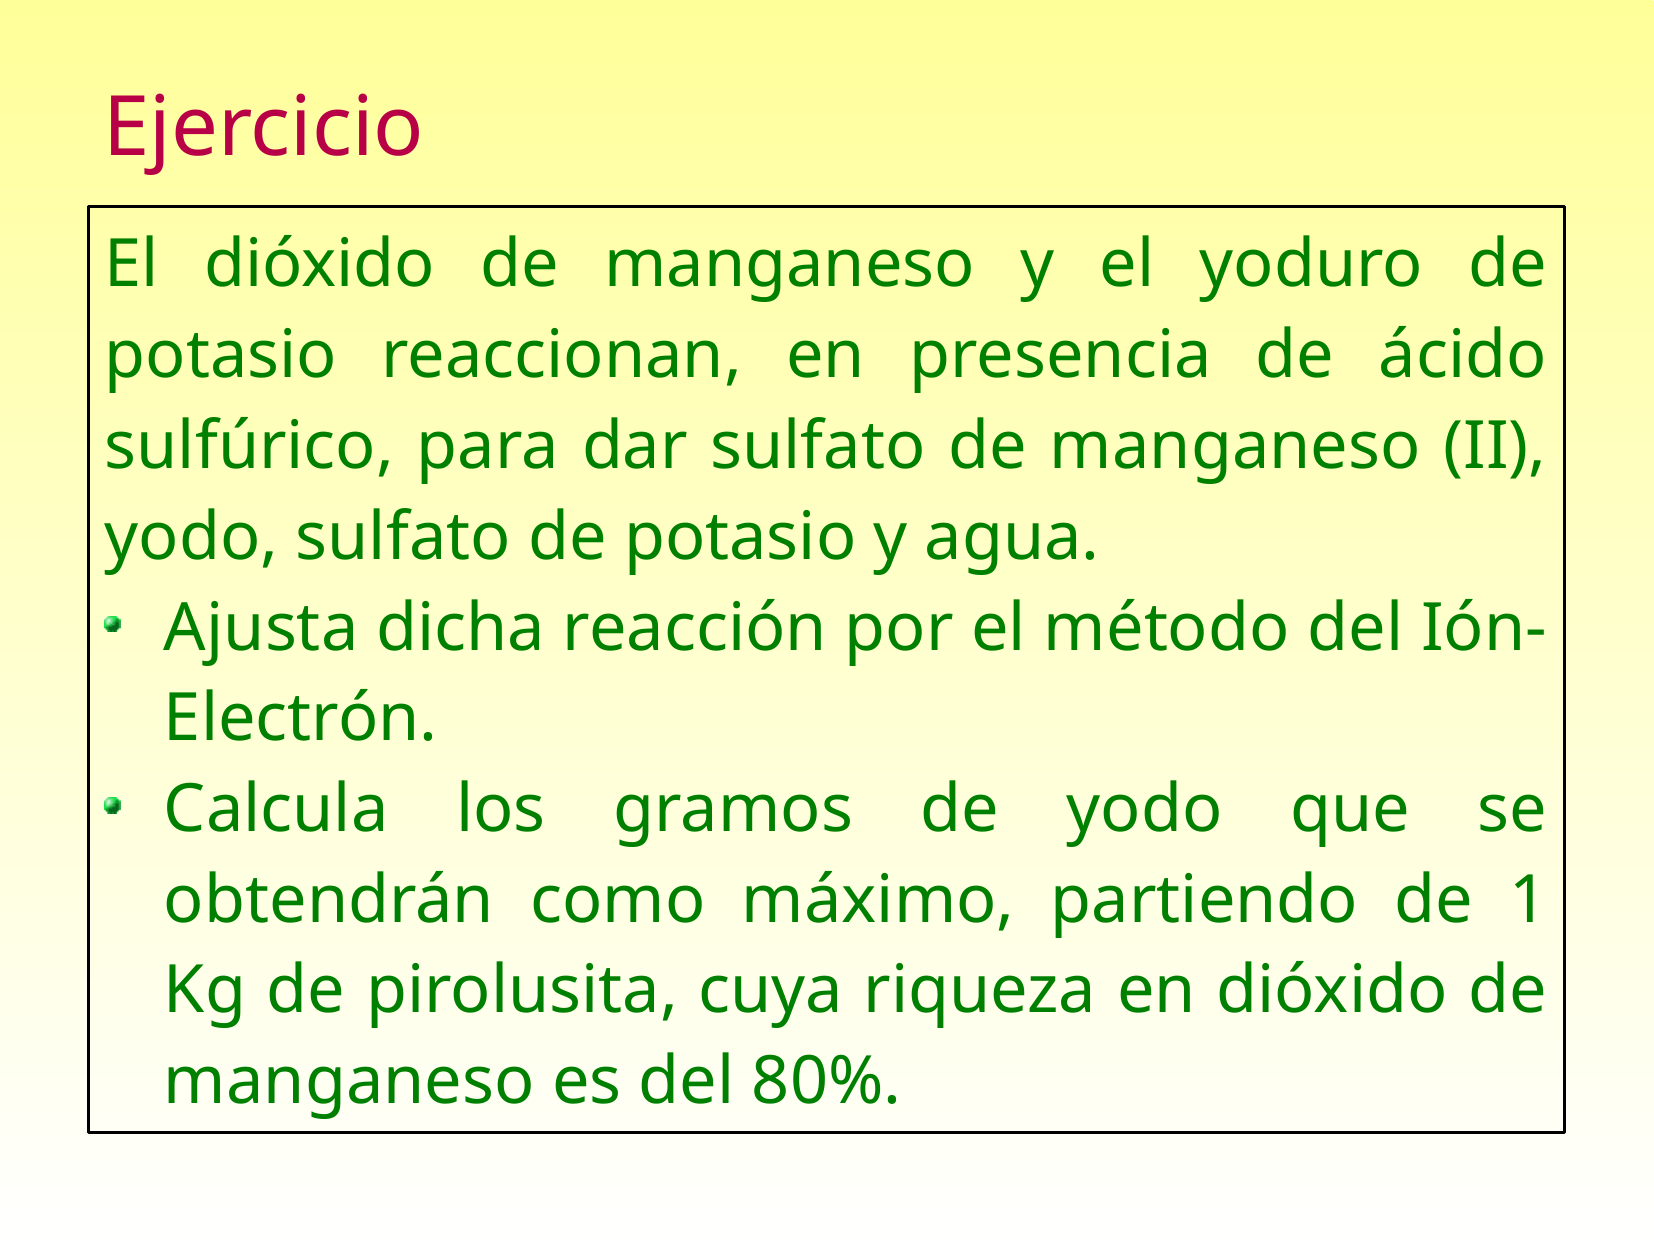

Ejercicio
El dióxido de manganeso y el yoduro de potasio reaccionan, en presencia de ácido sulfúrico, para dar sulfato de manganeso (II), yodo, sulfato de potasio y agua.
Ajusta dicha reacción por el método del Ión-Electrón.
Calcula los gramos de yodo que se obtendrán como máximo, partiendo de 1 Kg de pirolusita, cuya riqueza en dióxido de manganeso es del 80%.